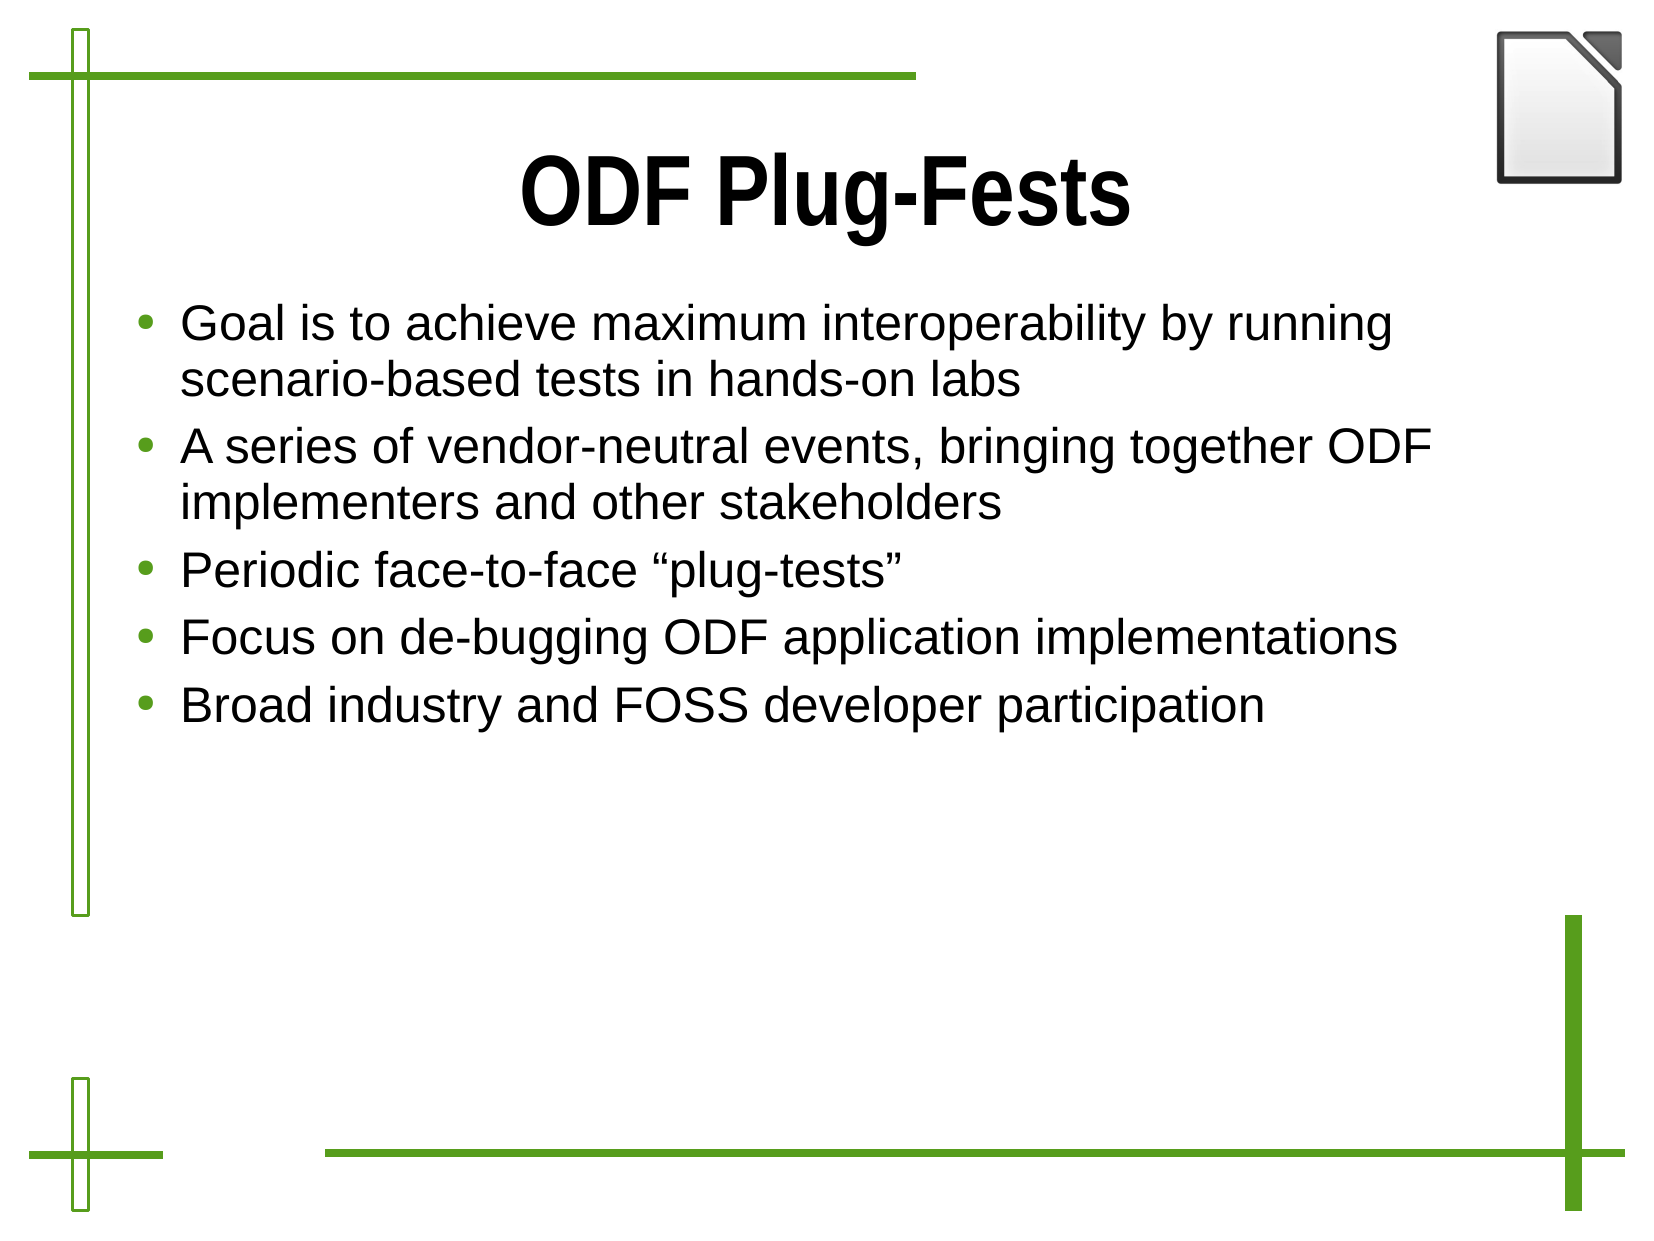

# ODF Plug-Fests
Goal is to achieve maximum interoperability by running scenario-based tests in hands-on labs
A series of vendor-neutral events, bringing together ODF implementers and other stakeholders
Periodic face-to-face “plug-tests”
Focus on de-bugging ODF application implementations
Broad industry and FOSS developer participation